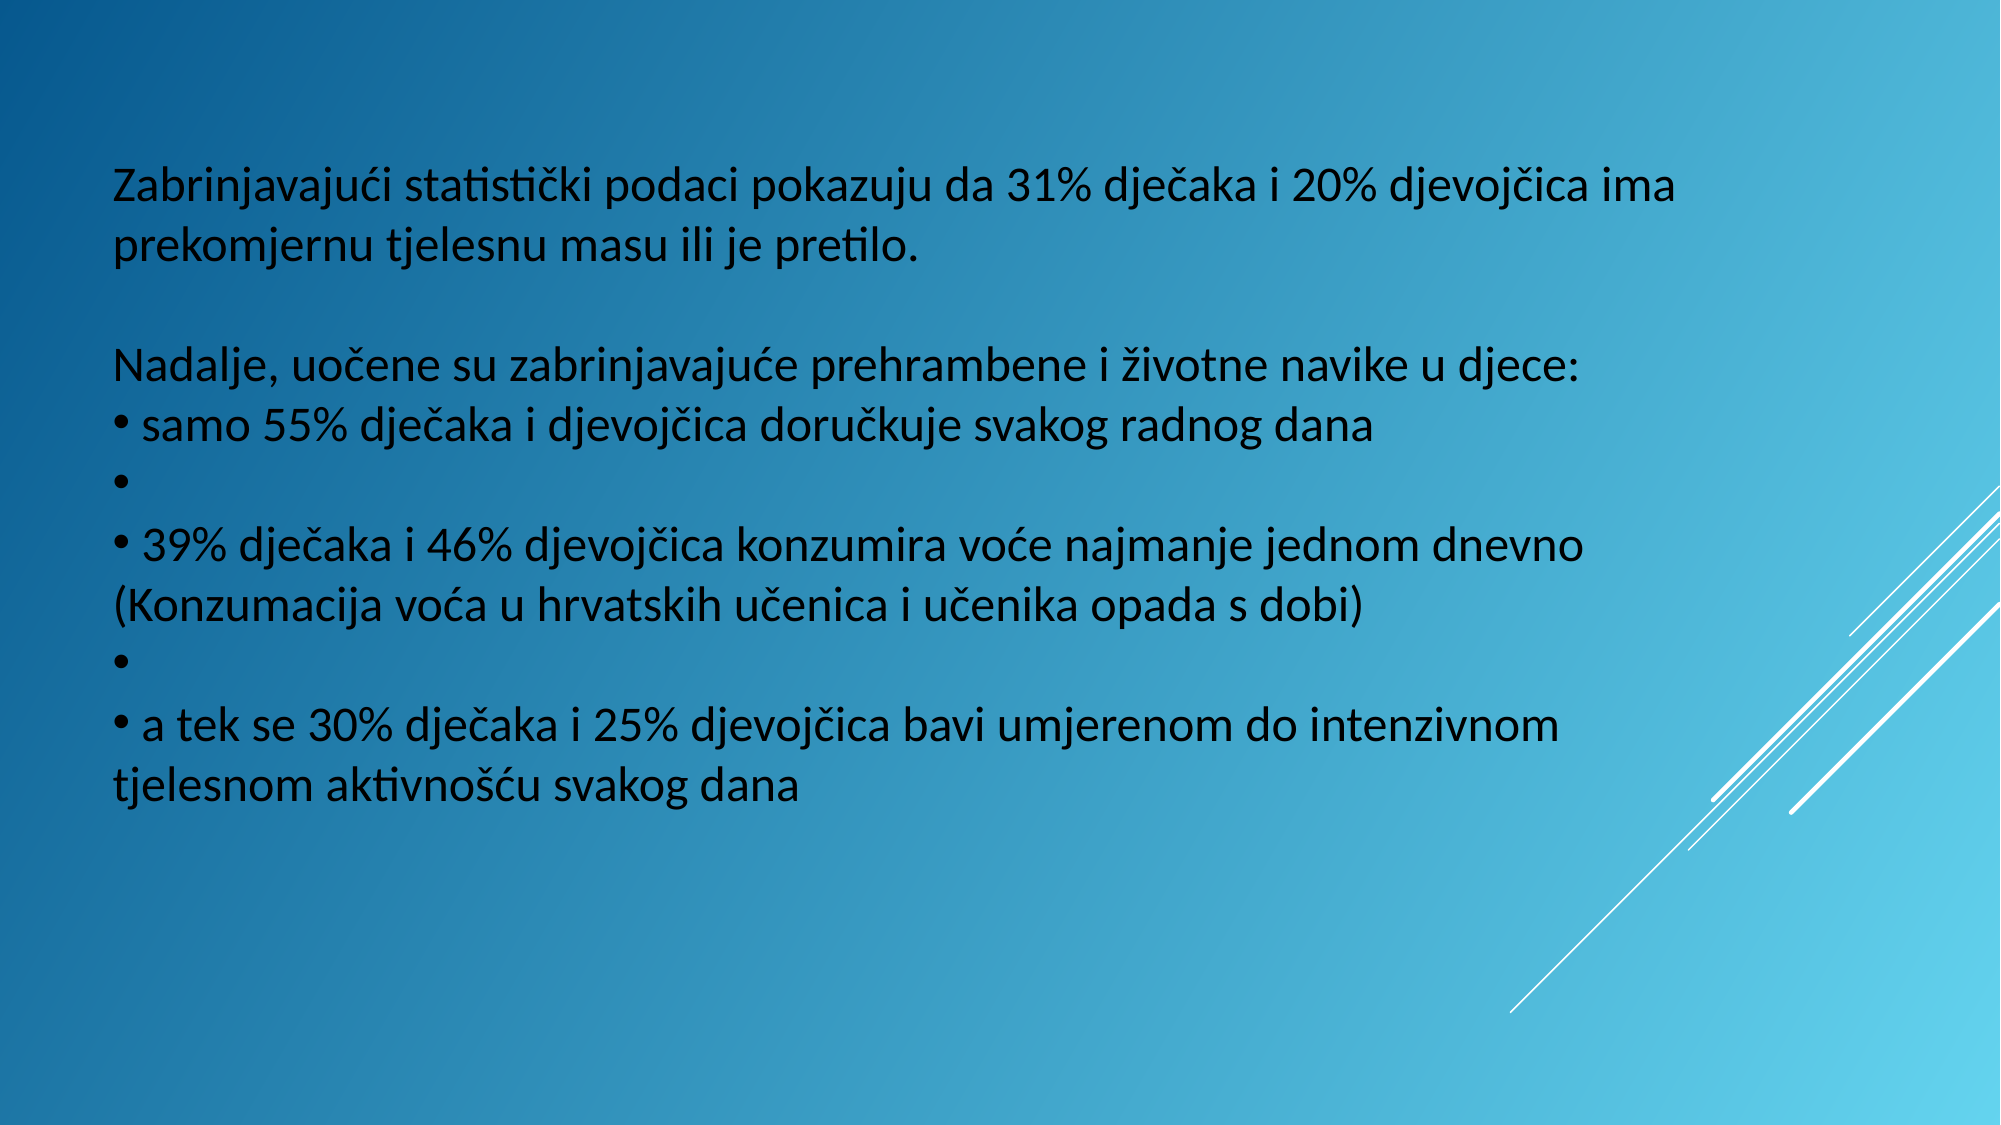

Zabrinjavajući statistički podaci pokazuju da 31% dječaka i 20% djevojčica ima prekomjernu tjelesnu masu ili je pretilo.
Nadalje, uočene su zabrinjavajuće prehrambene i životne navike u djece:
 samo 55% dječaka i djevojčica doručkuje svakog radnog dana
 39% dječaka i 46% djevojčica konzumira voće najmanje jednom dnevno (Konzumacija voća u hrvatskih učenica i učenika opada s dobi)
 a tek se 30% dječaka i 25% djevojčica bavi umjerenom do intenzivnom tjelesnom aktivnošću svakog dana